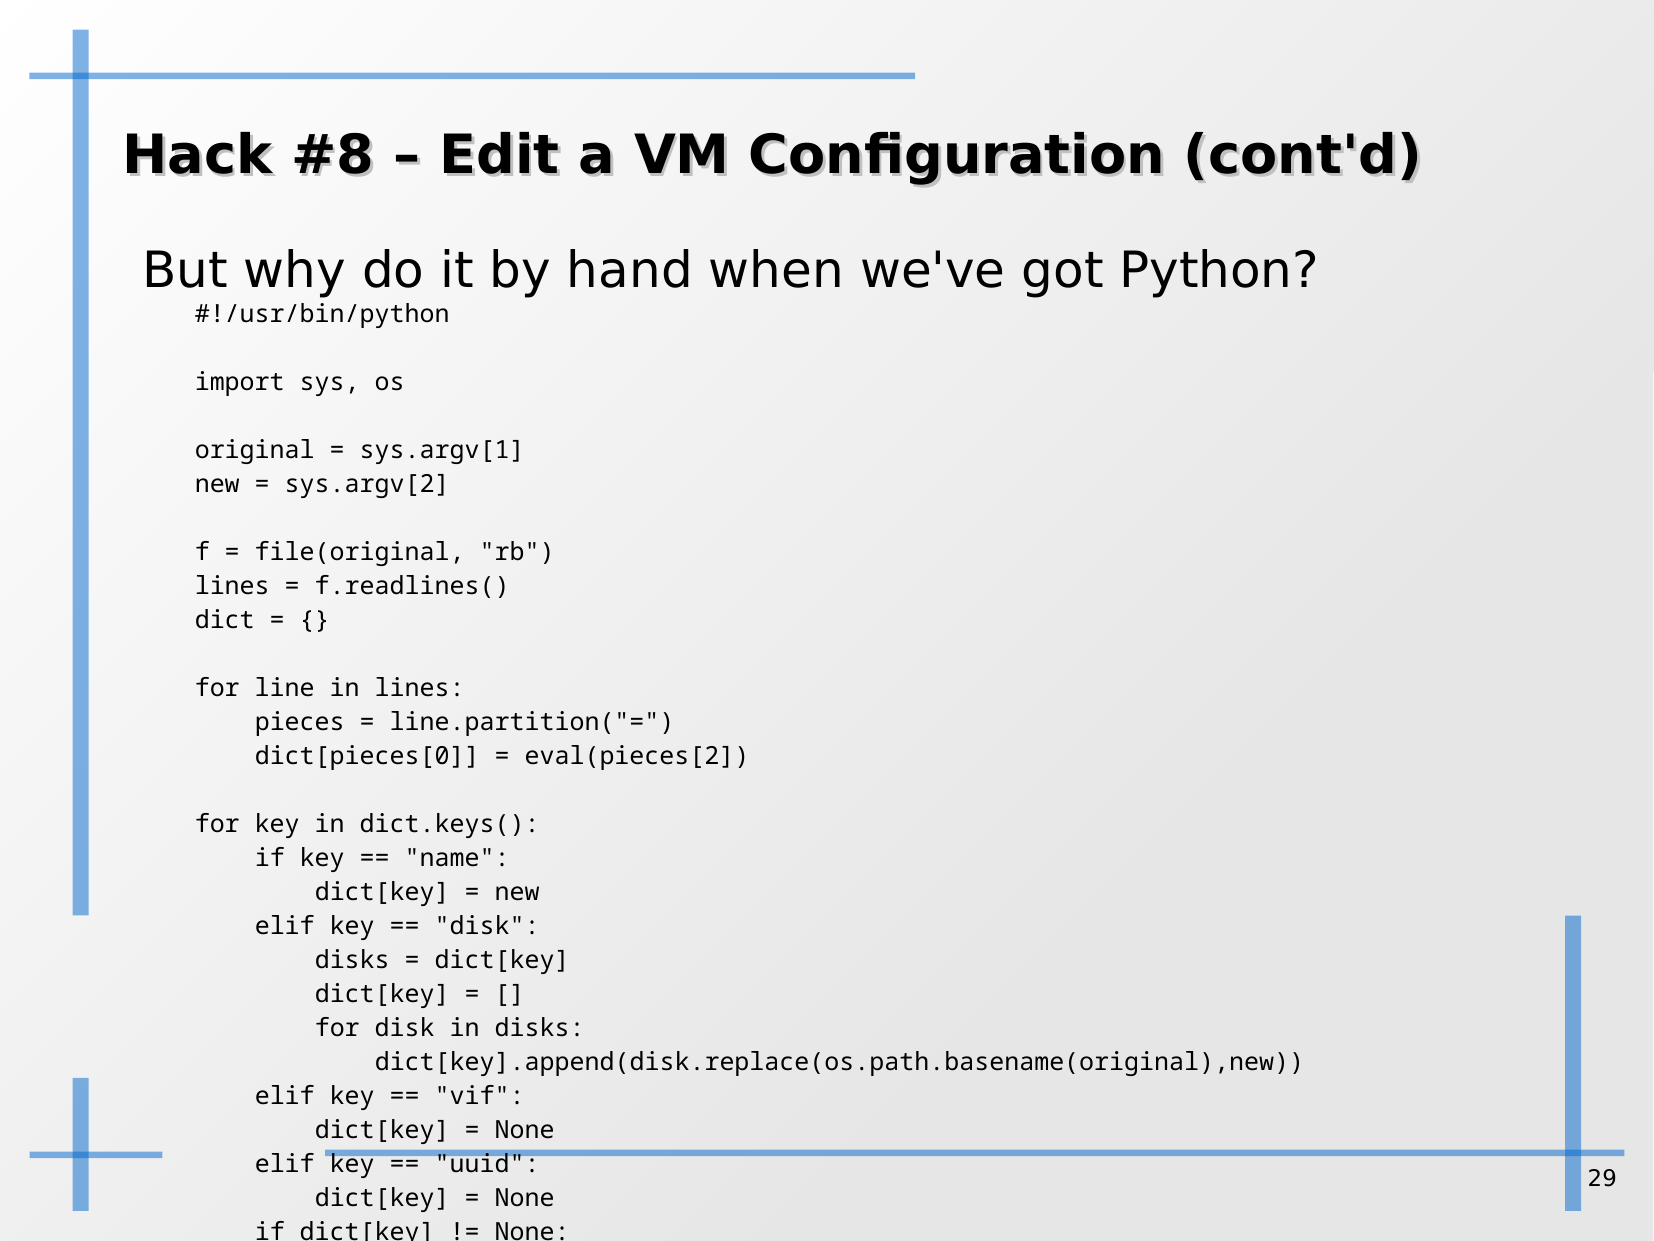

# Hack #8 – Edit a VM Configuration (cont'd)
But why do it by hand when we've got Python?
#!/usr/bin/python
import sys, os
original = sys.argv[1]
new = sys.argv[2]
f = file(original, "rb")
lines = f.readlines()
dict = {}
for line in lines:
 pieces = line.partition("=")
 dict[pieces[0]] = eval(pieces[2])
for key in dict.keys():
 if key == "name":
 dict[key] = new
 elif key == "disk":
 disks = dict[key]
 dict[key] = []
 for disk in disks:
 dict[key].append(disk.replace(os.path.basename(original),new))
 elif key == "vif":
 dict[key] = None
 elif key == "uuid":
 dict[key] = None
 if dict[key] != None:
 print "%s=%s" % ( key, repr(dict[key]) )